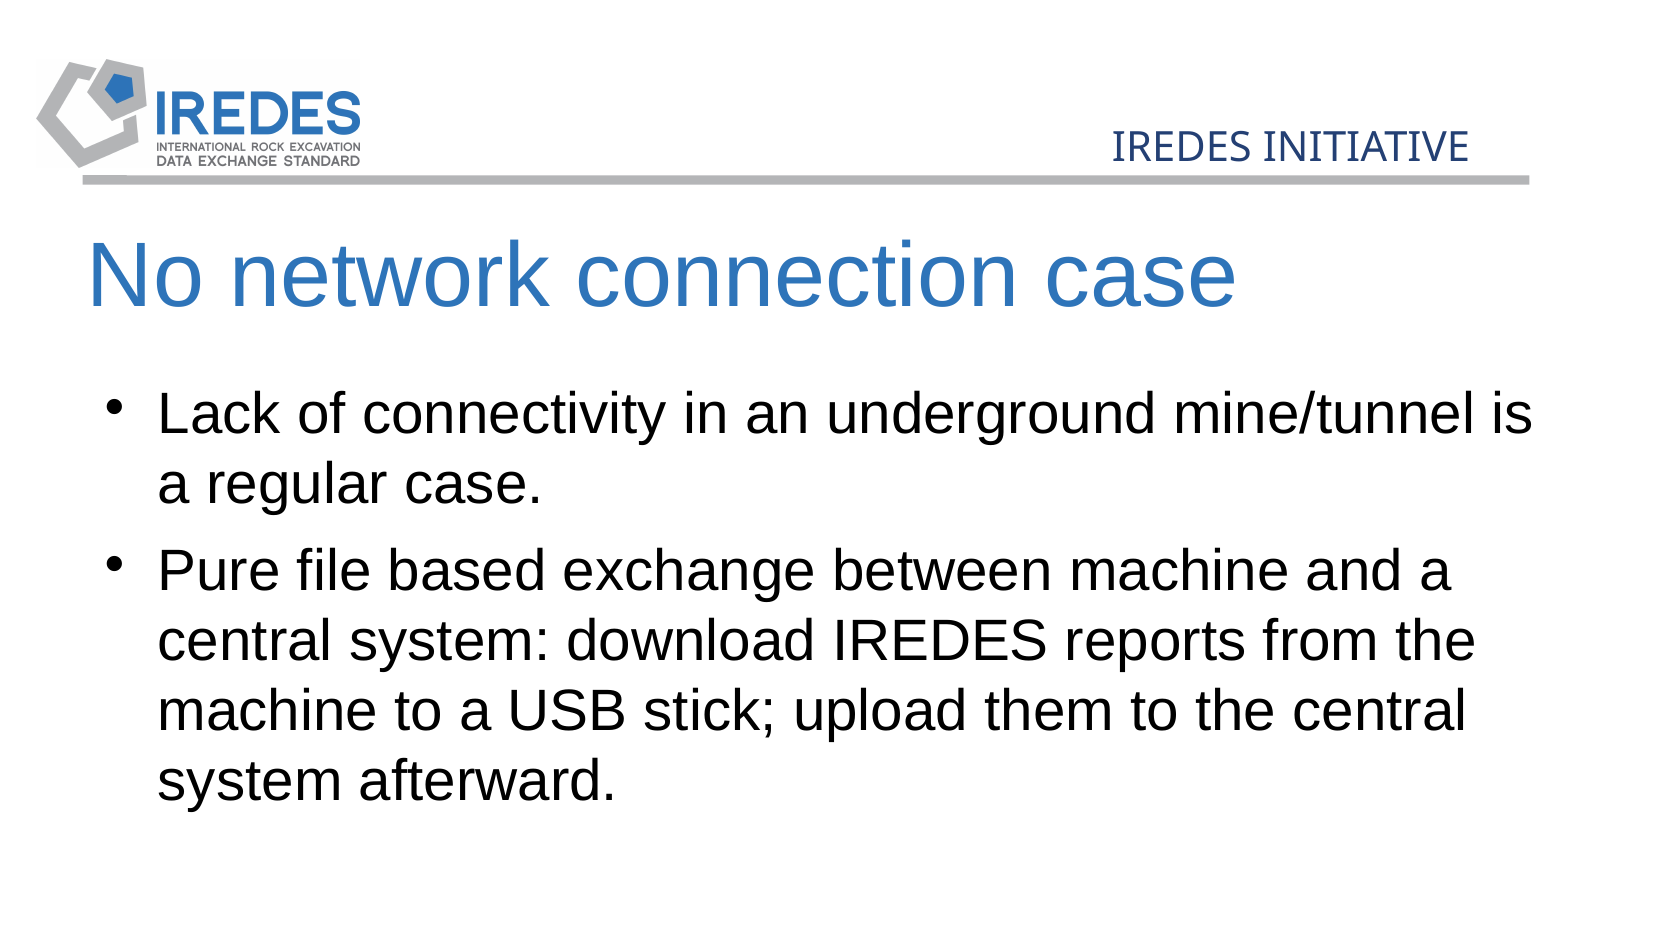

No network connection case
Lack of connectivity in an underground mine/tunnel is a regular case.
Pure file based exchange between machine and a central system: download IREDES reports from the machine to a USB stick; upload them to the central system afterward.